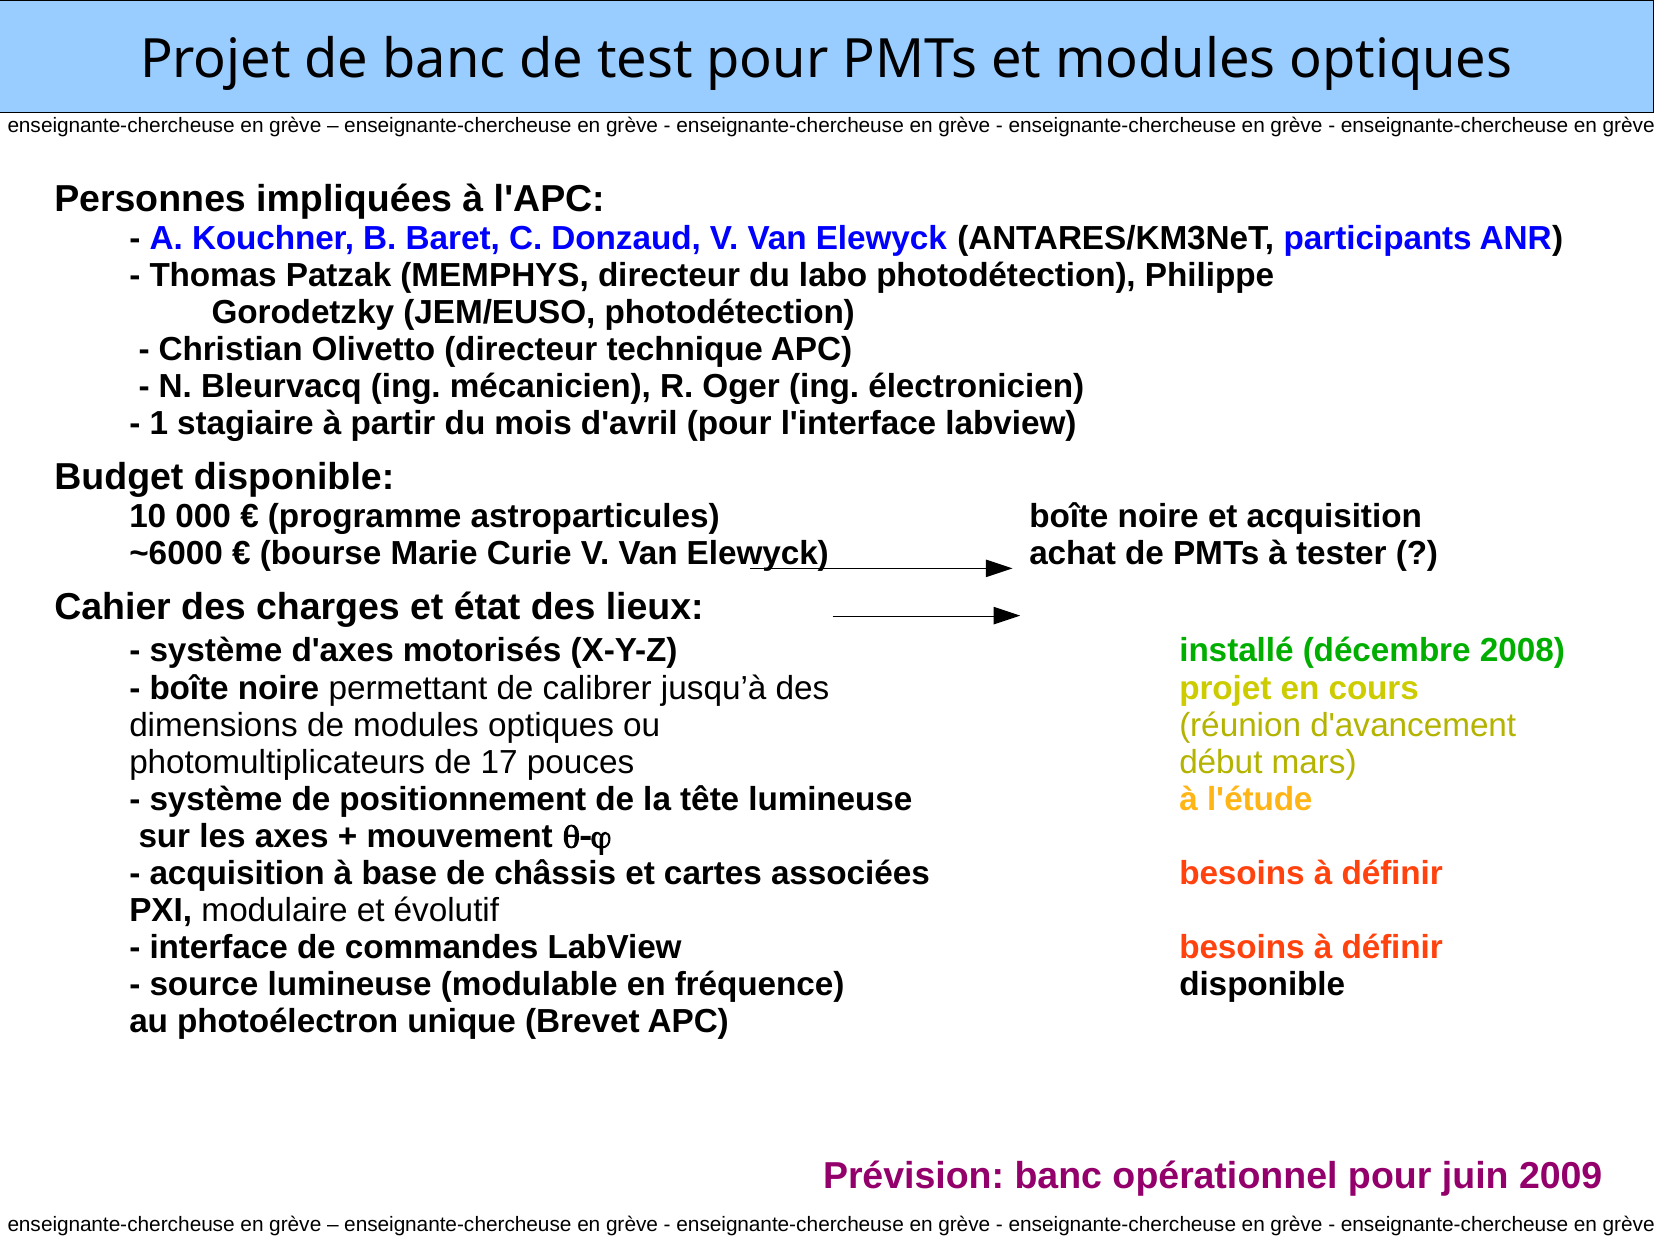

Projet de banc de test pour PMTs et modules optiques
enseignante-chercheuse en grève – enseignante-chercheuse en grève - enseignante-chercheuse en grève - enseignante-chercheuse en grève - enseignante-chercheuse en grève -
Personnes impliquées à l'APC:
	- A. Kouchner, B. Baret, C. Donzaud, V. Van Elewyck (ANTARES/KM3NeT, participants ANR)
	- Thomas Patzak (MEMPHYS, directeur du labo photodétection), Philippe
 Gorodetzky (JEM/EUSO, photodétection)
	 - Christian Olivetto (directeur technique APC)
	 - N. Bleurvacq (ing. mécanicien), R. Oger (ing. électronicien)
	- 1 stagiaire à partir du mois d'avril (pour l'interface labview)
Budget disponible:
	10 000 € (programme astroparticules)					boîte noire et acquisition
	~6000 € (bourse Marie Curie V. Van Elewyck)			achat de PMTs à tester (?)
Cahier des charges et état des lieux:
	- système d'axes motorisés (X-Y-Z) 							installé (décembre 2008)
	- boîte noire permettant de calibrer jusqu’à des 					projet en cours
	dimensions de modules optiques ou							(réunion d'avancement
	photomultiplicateurs de 17 pouces								début mars)
	- système de positionnement de la tête lumineuse 				à l'étude
	 sur les axes + mouvement -
	- acquisition à base de châssis et cartes associées 				besoins à définir
	PXI, modulaire et évolutif
	- interface de commandes LabView							besoins à définir
 	- source lumineuse (modulable en fréquence)					disponible
	au photoélectron unique (Brevet APC)
Prévision: banc opérationnel pour juin 2009
enseignante-chercheuse en grève – enseignante-chercheuse en grève - enseignante-chercheuse en grève - enseignante-chercheuse en grève - enseignante-chercheuse en grève -